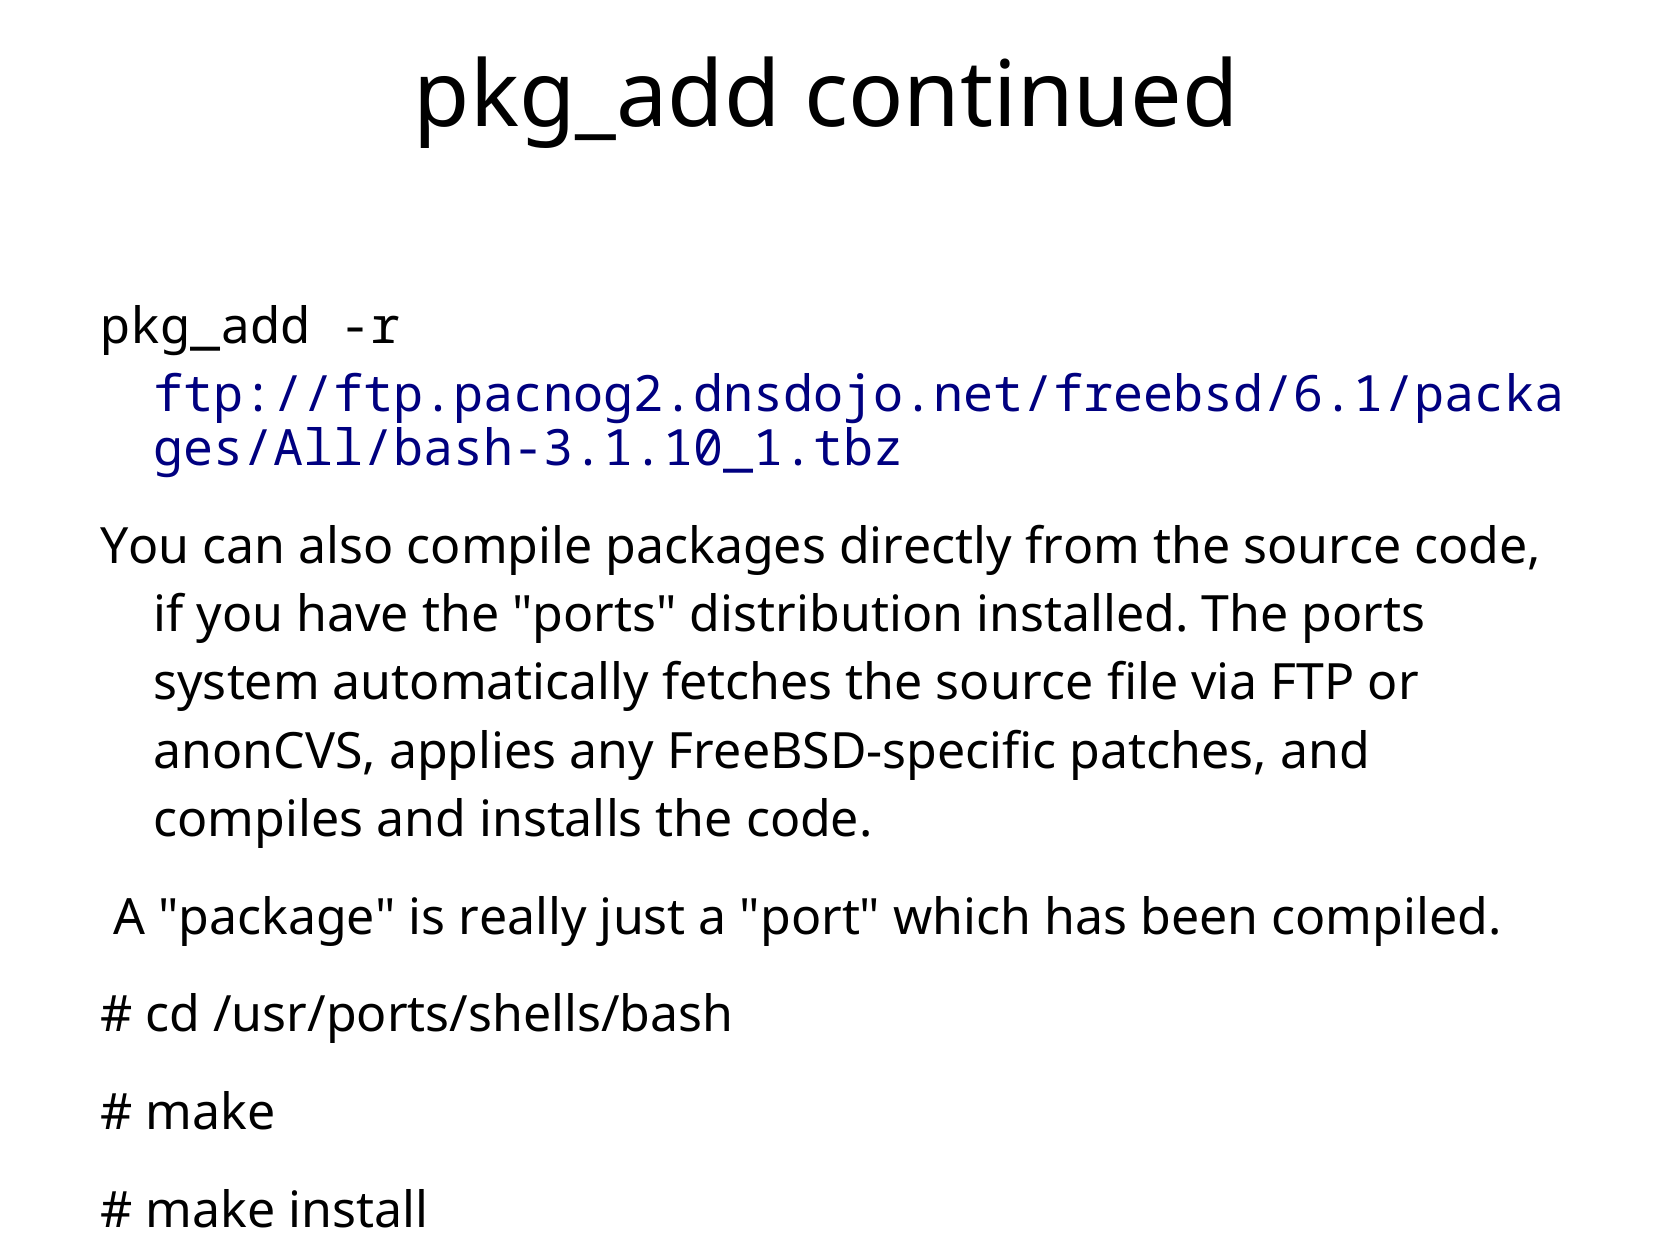

# pkg_add continued
pkg_add -r ftp://ftp.pacnog2.dnsdojo.net/freebsd/6.1/packages/All/bash-3.1.10_1.tbz
You can also compile packages directly from the source code, if you have the "ports" distribution installed. The ports system automatically fetches the source file via FTP or anonCVS, applies any FreeBSD-specific patches, and compiles and installs the code.
 A "package" is really just a "port" which has been compiled.
# cd /usr/ports/shells/bash
# make
# make install
# make clean